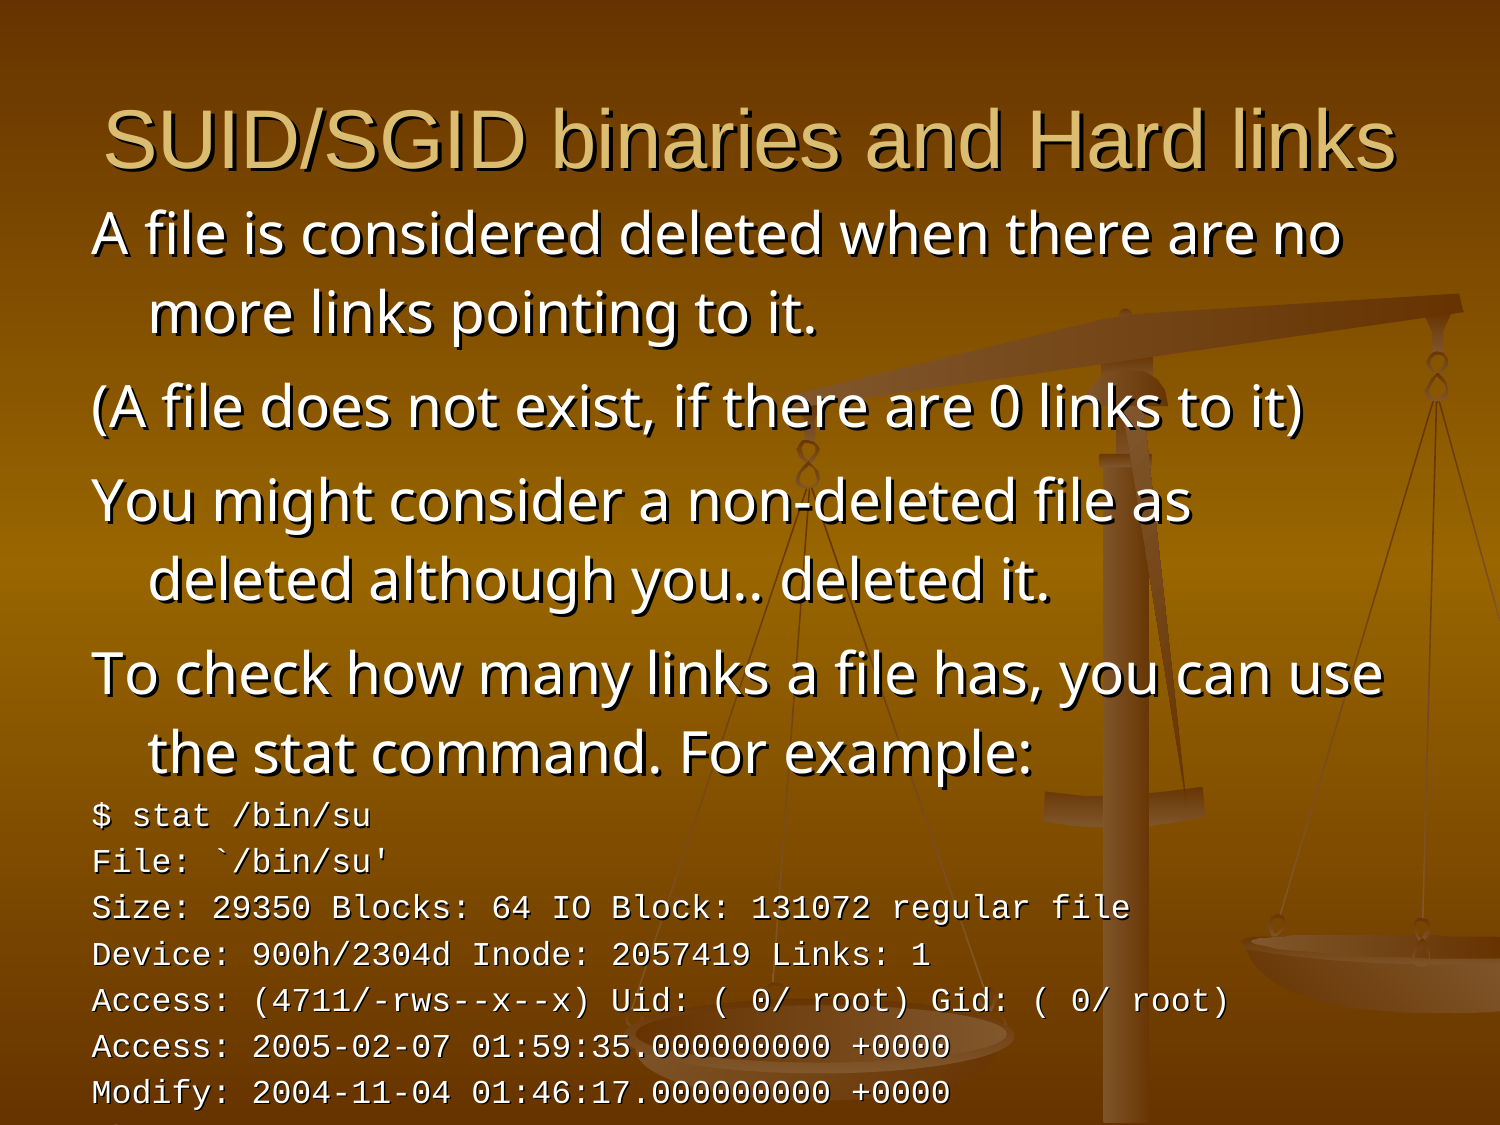

# SUID/SGID binaries and Hard links
A file is considered deleted when there are no more links pointing to it.
(A file does not exist, if there are 0 links to it)
You might consider a non-deleted file as deleted although you.. deleted it.
To check how many links a file has, you can use the stat command. For example:
$ stat /bin/su
File: `/bin/su'
Size: 29350 Blocks: 64 IO Block: 131072 regular file
Device: 900h/2304d Inode: 2057419 Links: 1
Access: (4711/-rws--x--x) Uid: ( 0/ root) Gid: ( 0/ root)
Access: 2005-02-07 01:59:35.000000000 +0000
Modify: 2004-11-04 01:46:17.000000000 +0000
Change: 2004-11-04 01:46:17.000000000 +0000